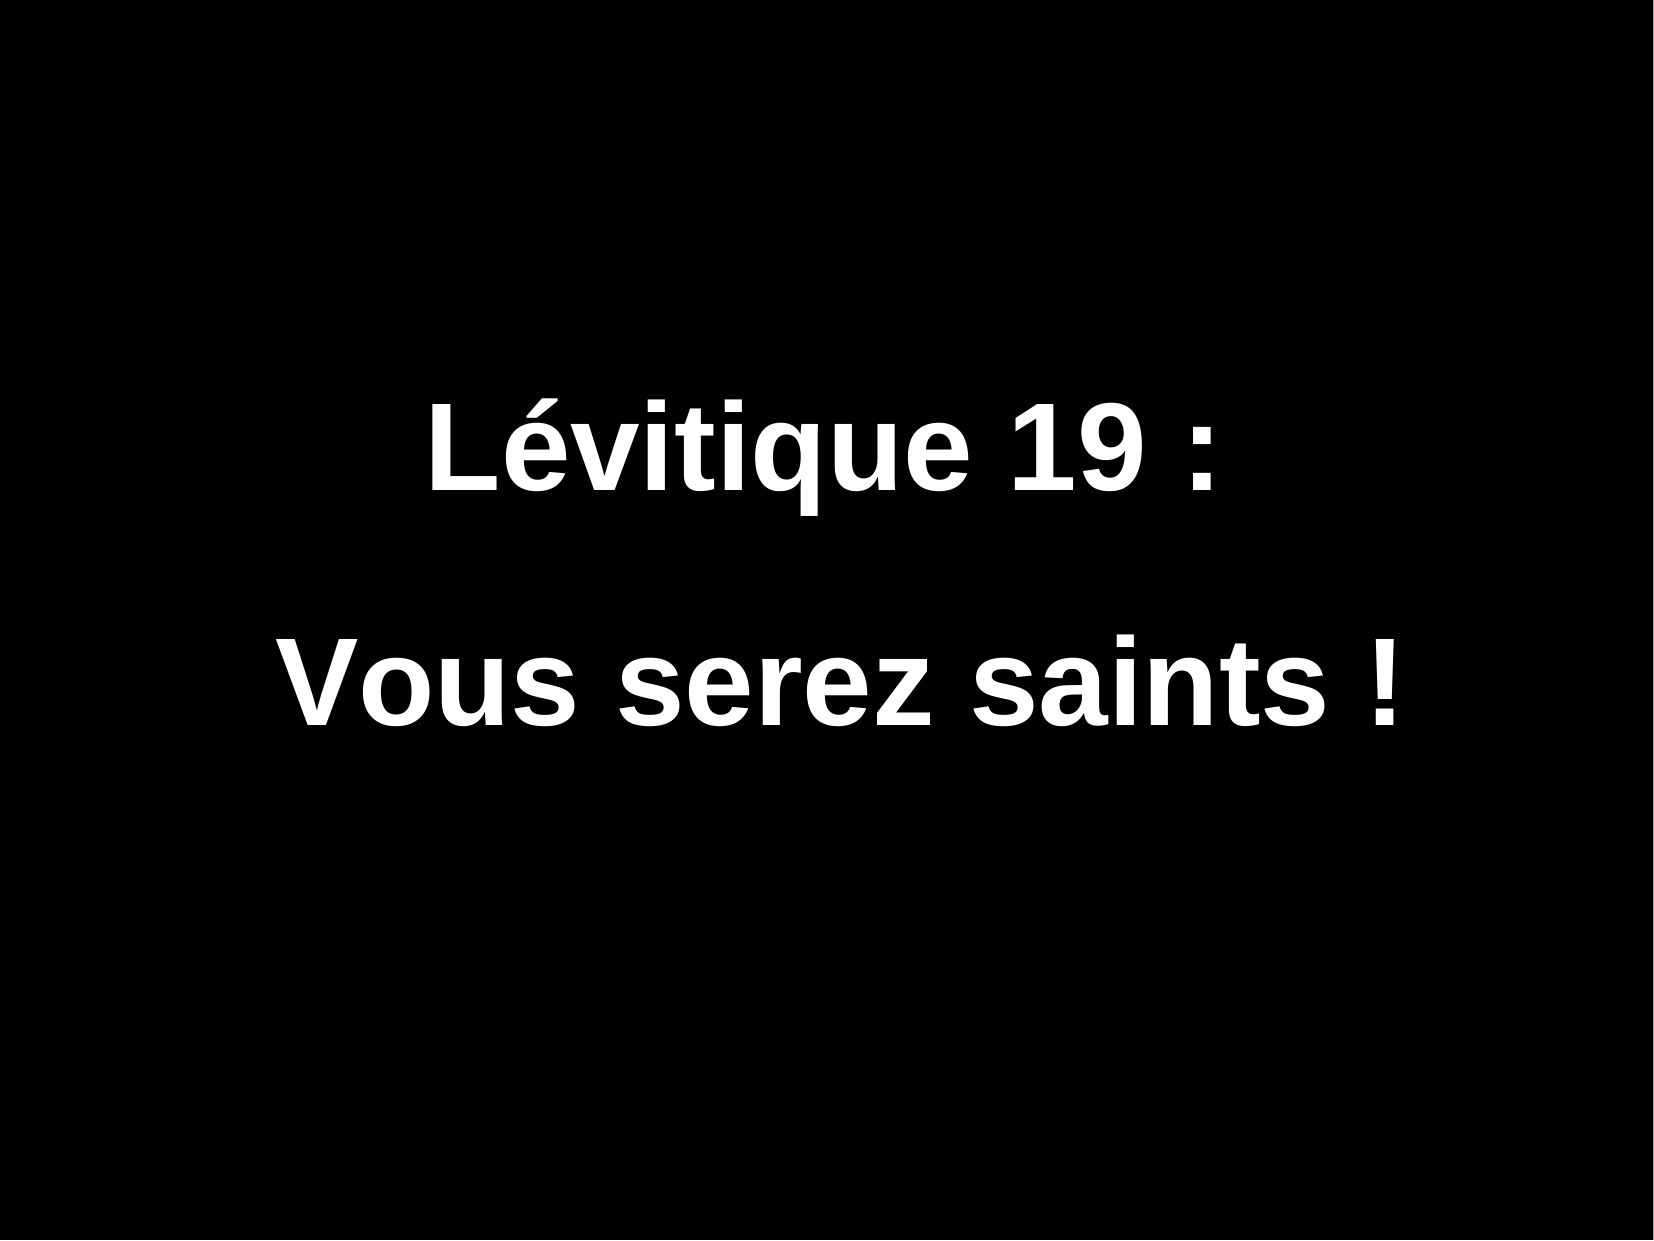

Lévitique 19 :
Vous serez saints !